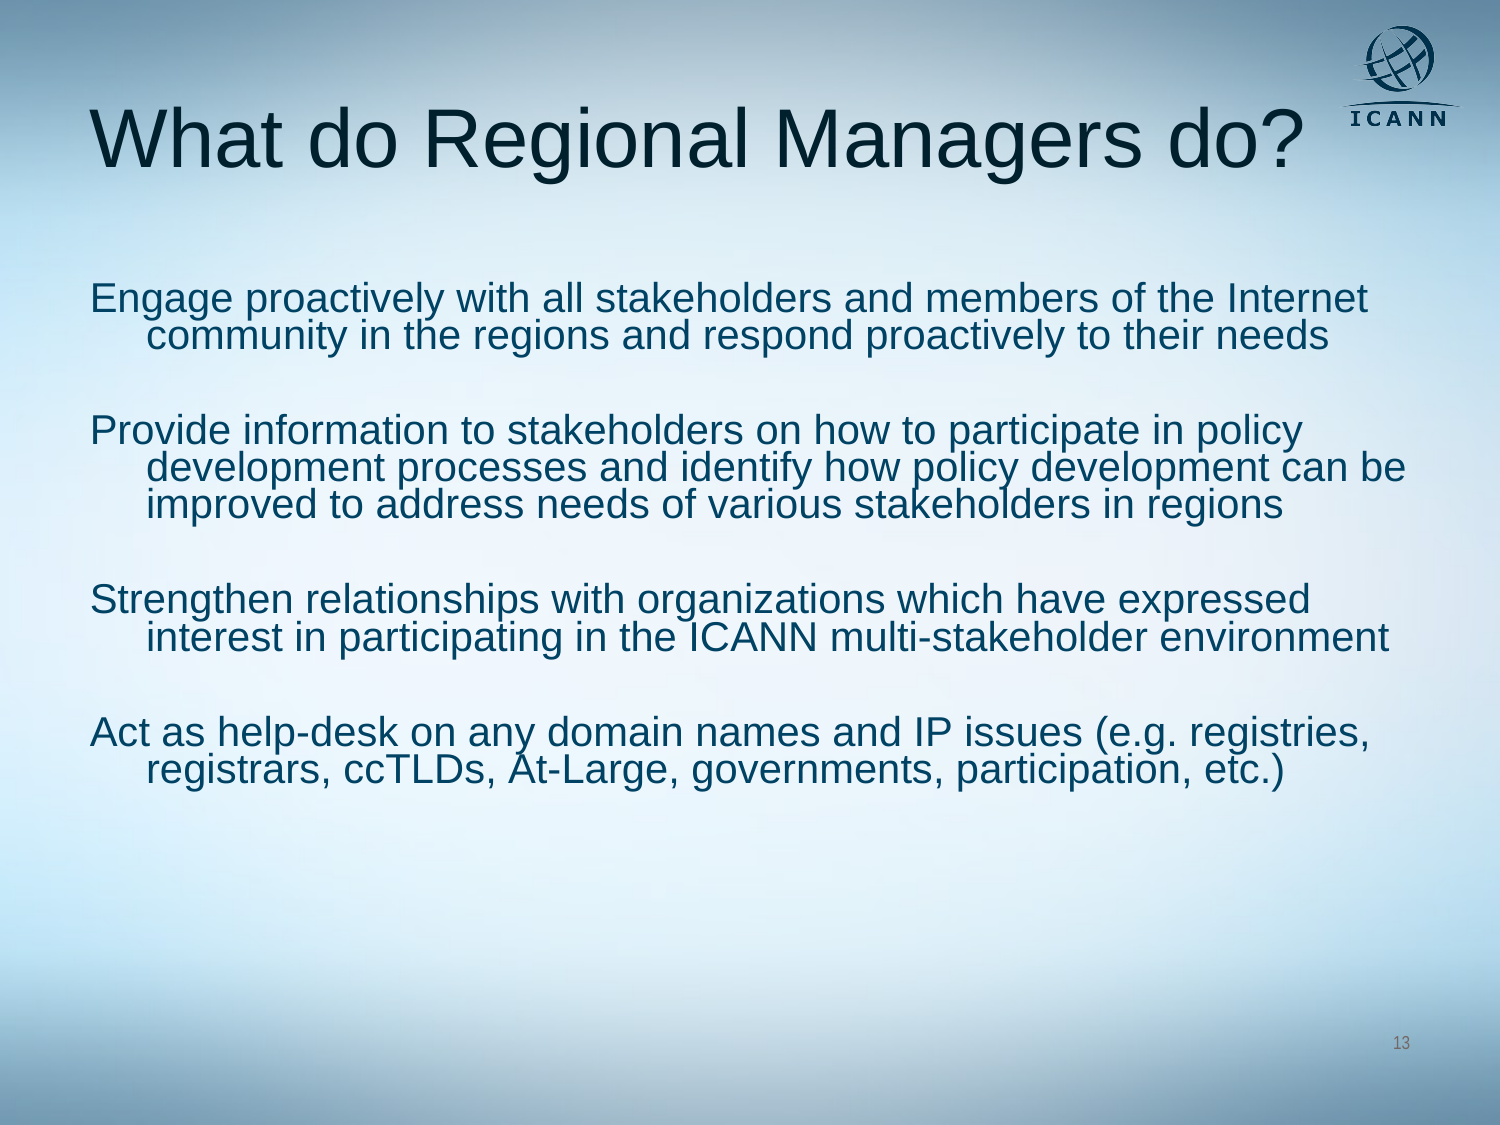

# What do Regional Managers do?
Engage proactively with all stakeholders and members of the Internet community in the regions and respond proactively to their needs
Provide information to stakeholders on how to participate in policy development processes and identify how policy development can be improved to address needs of various stakeholders in regions
Strengthen relationships with organizations which have expressed interest in participating in the ICANN multi-stakeholder environment
Act as help-desk on any domain names and IP issues (e.g. registries, registrars, ccTLDs, At-Large, governments, participation, etc.)
13